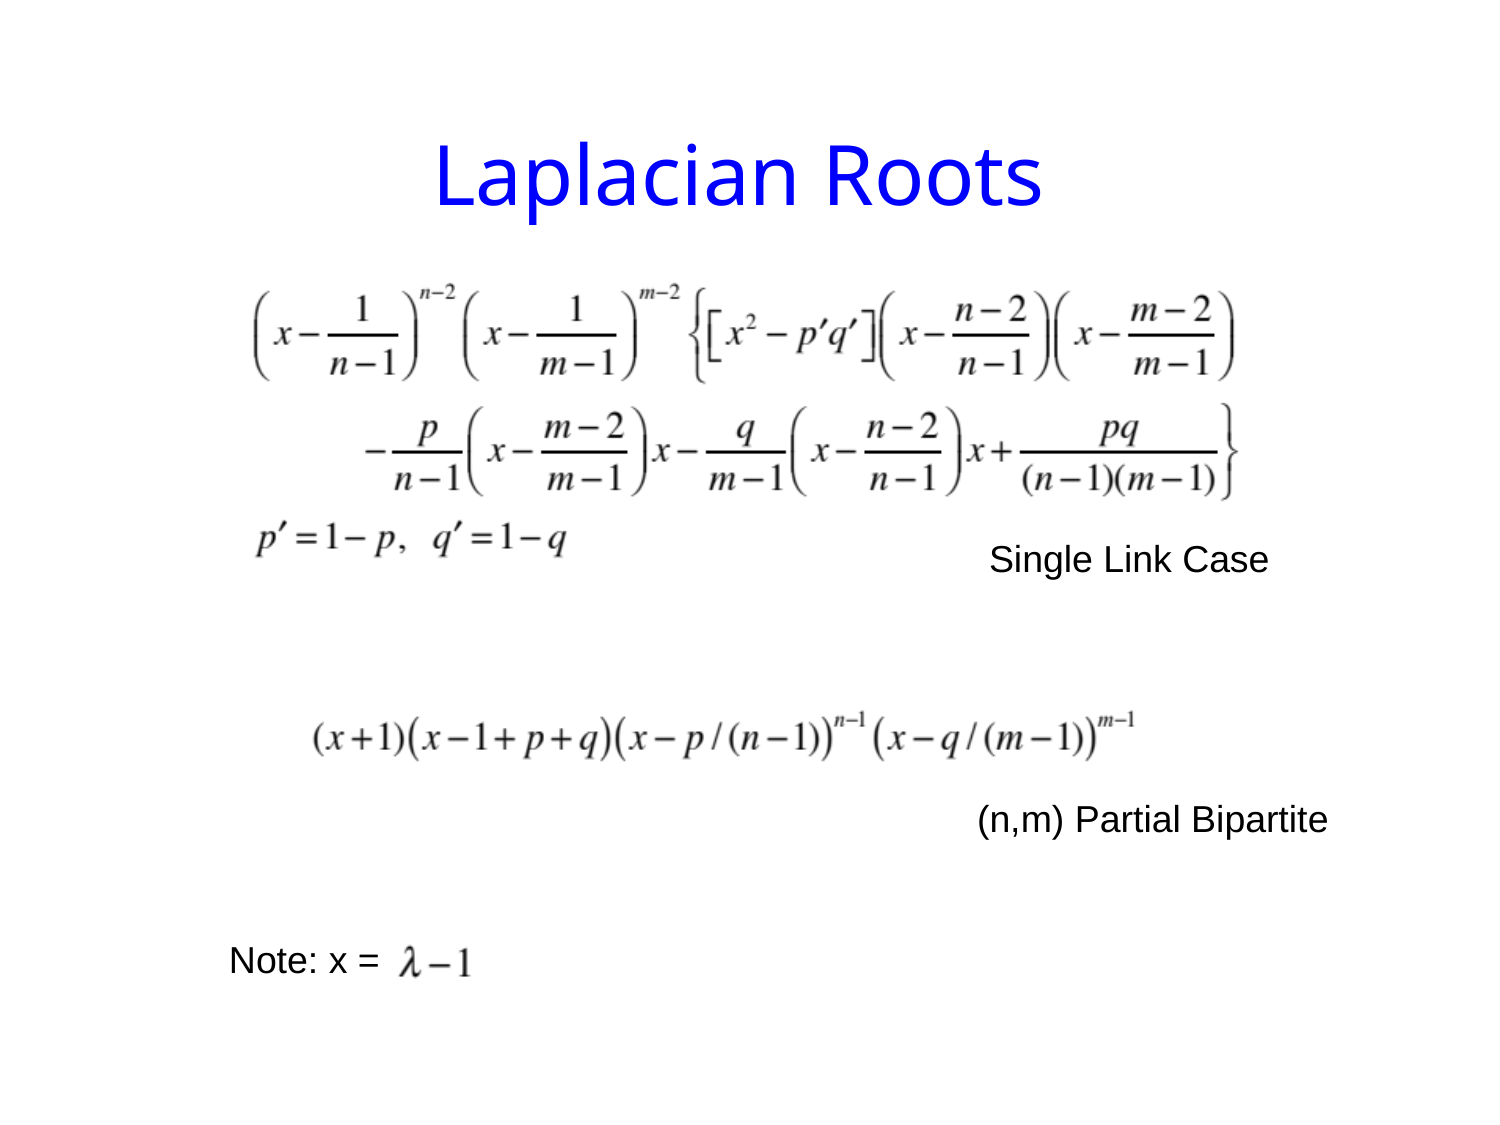

# Laplacian Roots
Single Link Case
(n,m) Partial Bipartite
Note: x =